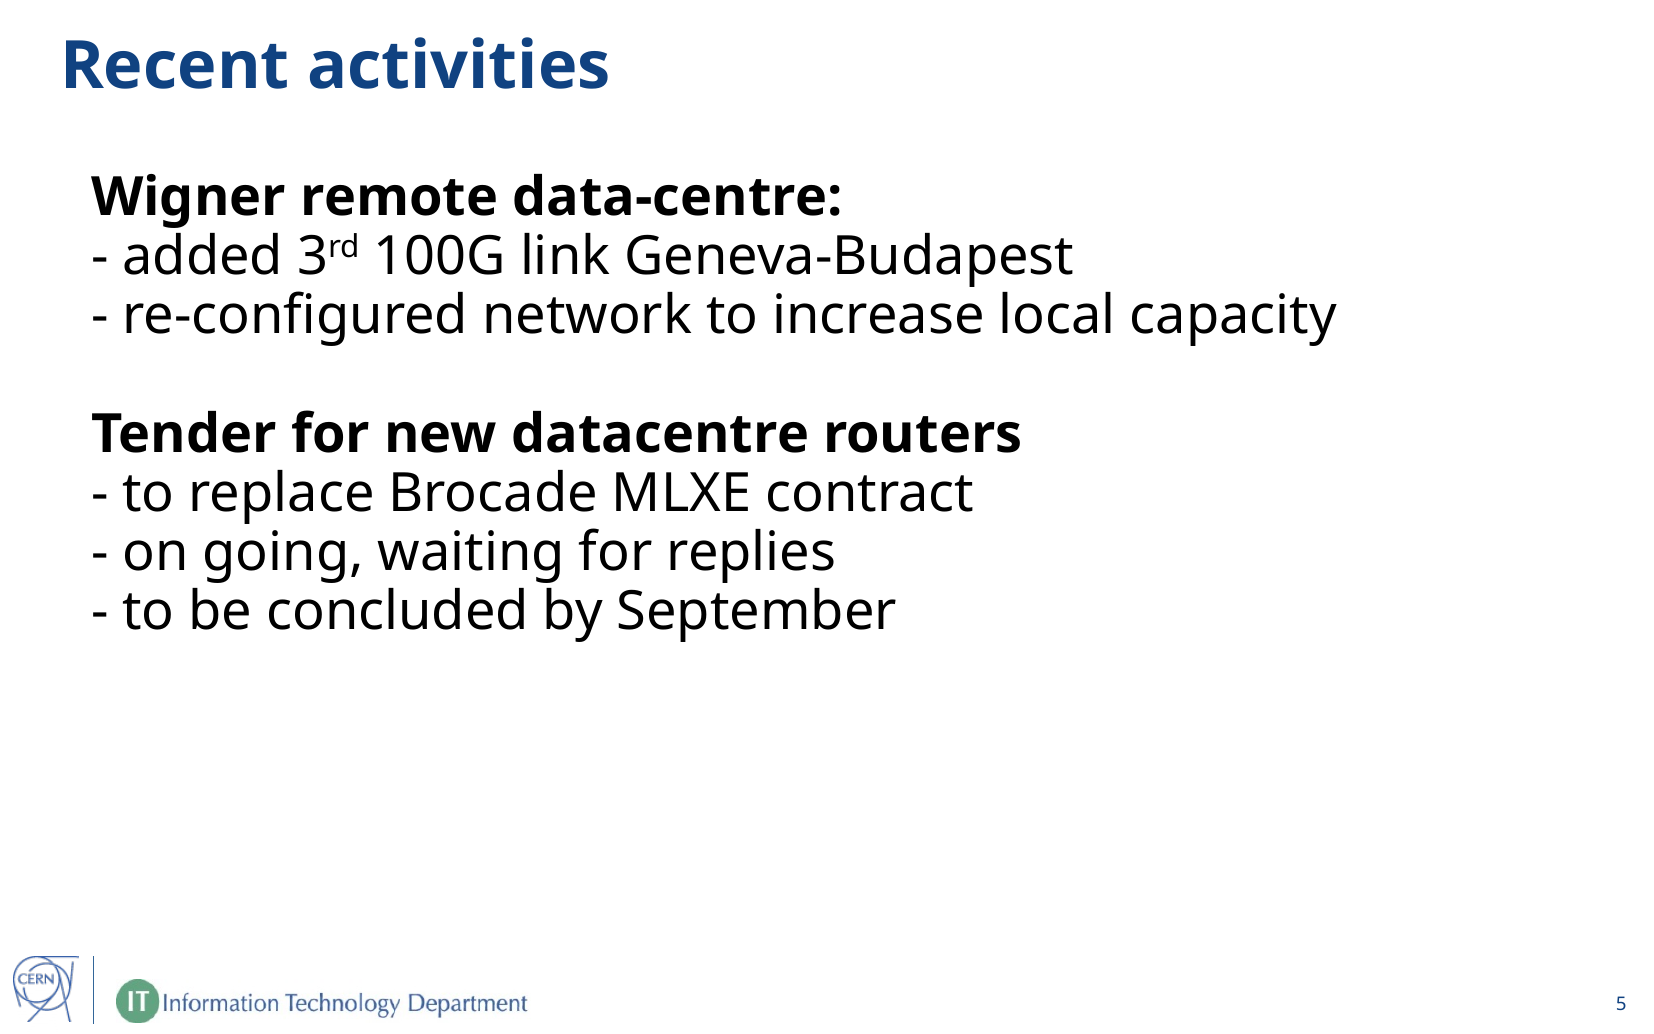

# Recent activities
Wigner remote data-centre:
- added 3rd 100G link Geneva-Budapest
- re-configured network to increase local capacity
Tender for new datacentre routers
- to replace Brocade MLXE contract
- on going, waiting for replies
- to be concluded by September